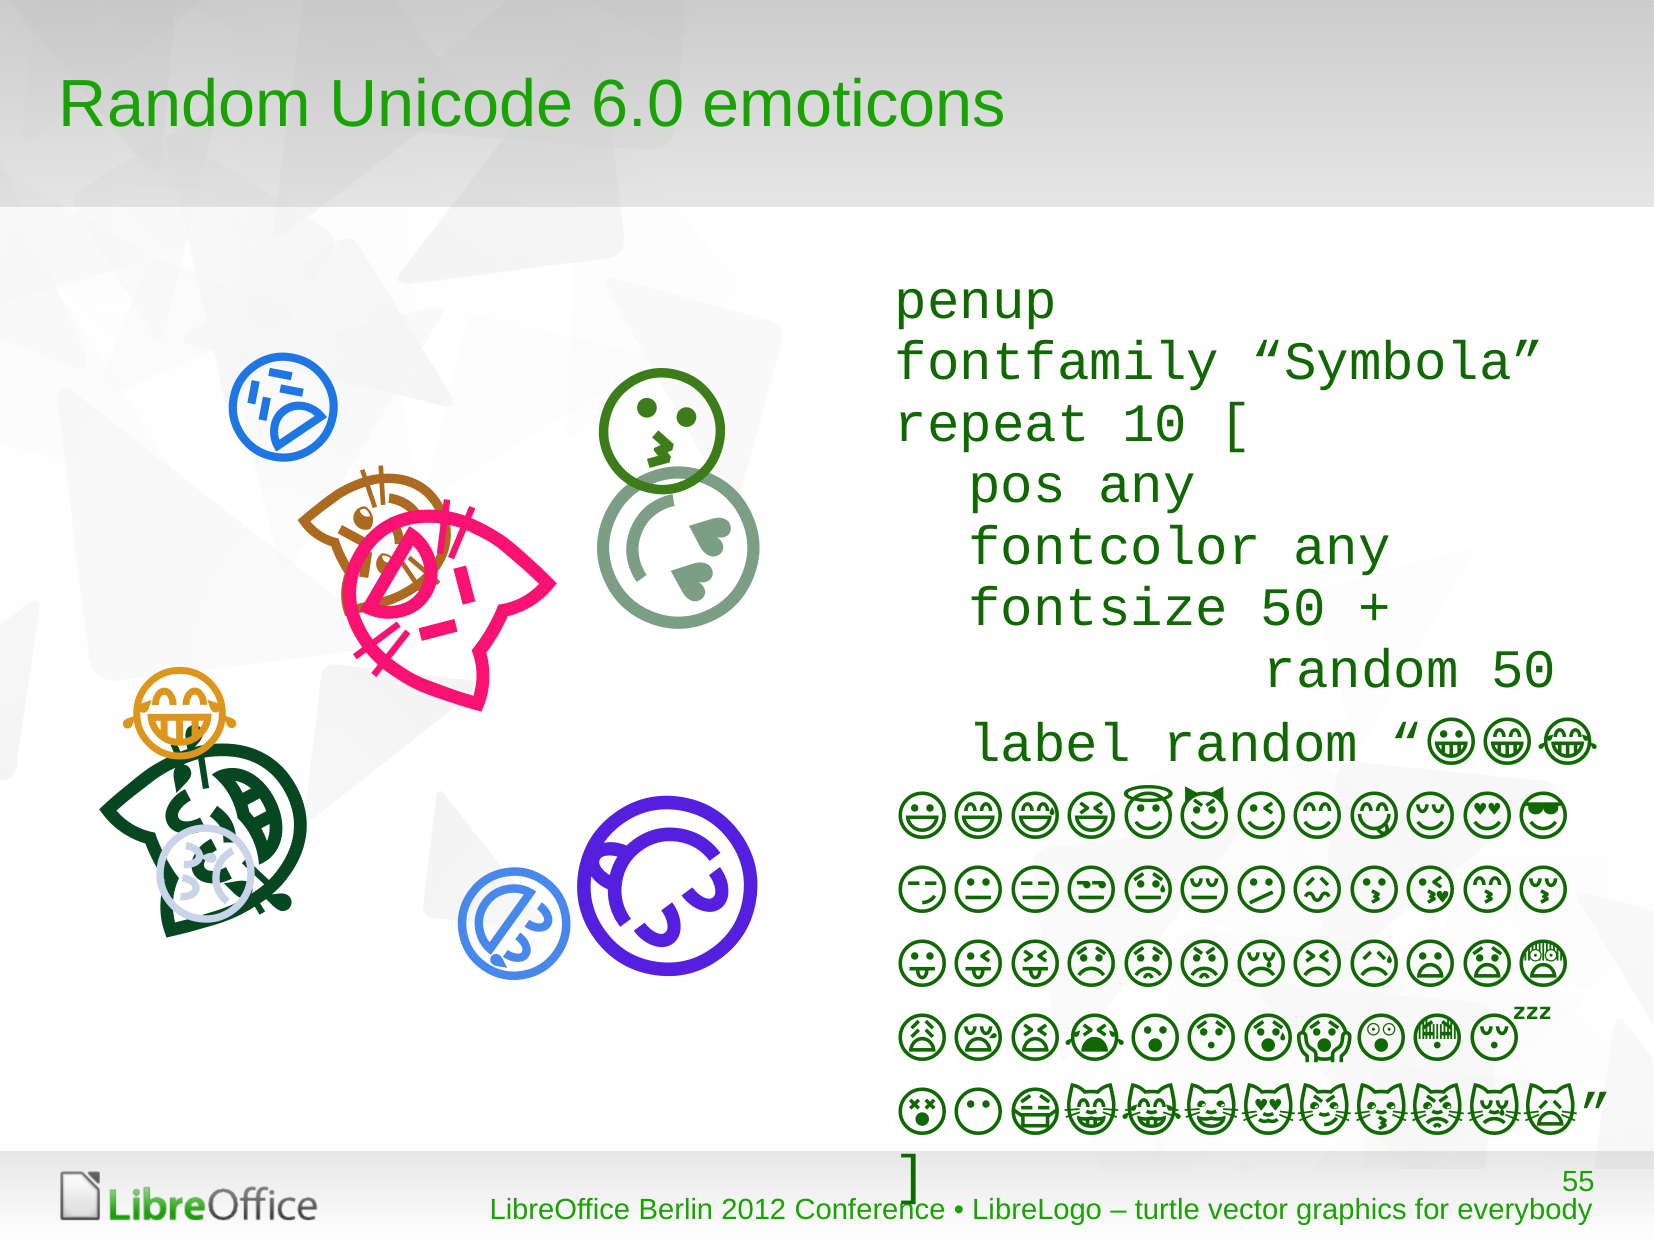

# Random Unicode 6.0 emoticons
penup
fontfamily “Symbola”
repeat 10 [
	pos any
	fontcolor any
	fontsize 50 +
					random 50
	label random “😀😁😂
😃😄😅😆😇😈😉😊😋😌😍😎😏😐😑😒😓😔😕😖😗😘😙😚😛😜😝😞😟😡😢😣😤😥😦😧😨😩😪😫😬😭😮😯😰😱😲😳😴😵😶😷😸😹😺😻😼😽😾😿🙀”
]
😩
😗
😍
😼
🙀
😂
😹
😋
😢
😅
55
LibreOffice Berlin 2012 Conference • LibreLogo – turtle vector graphics for everybody